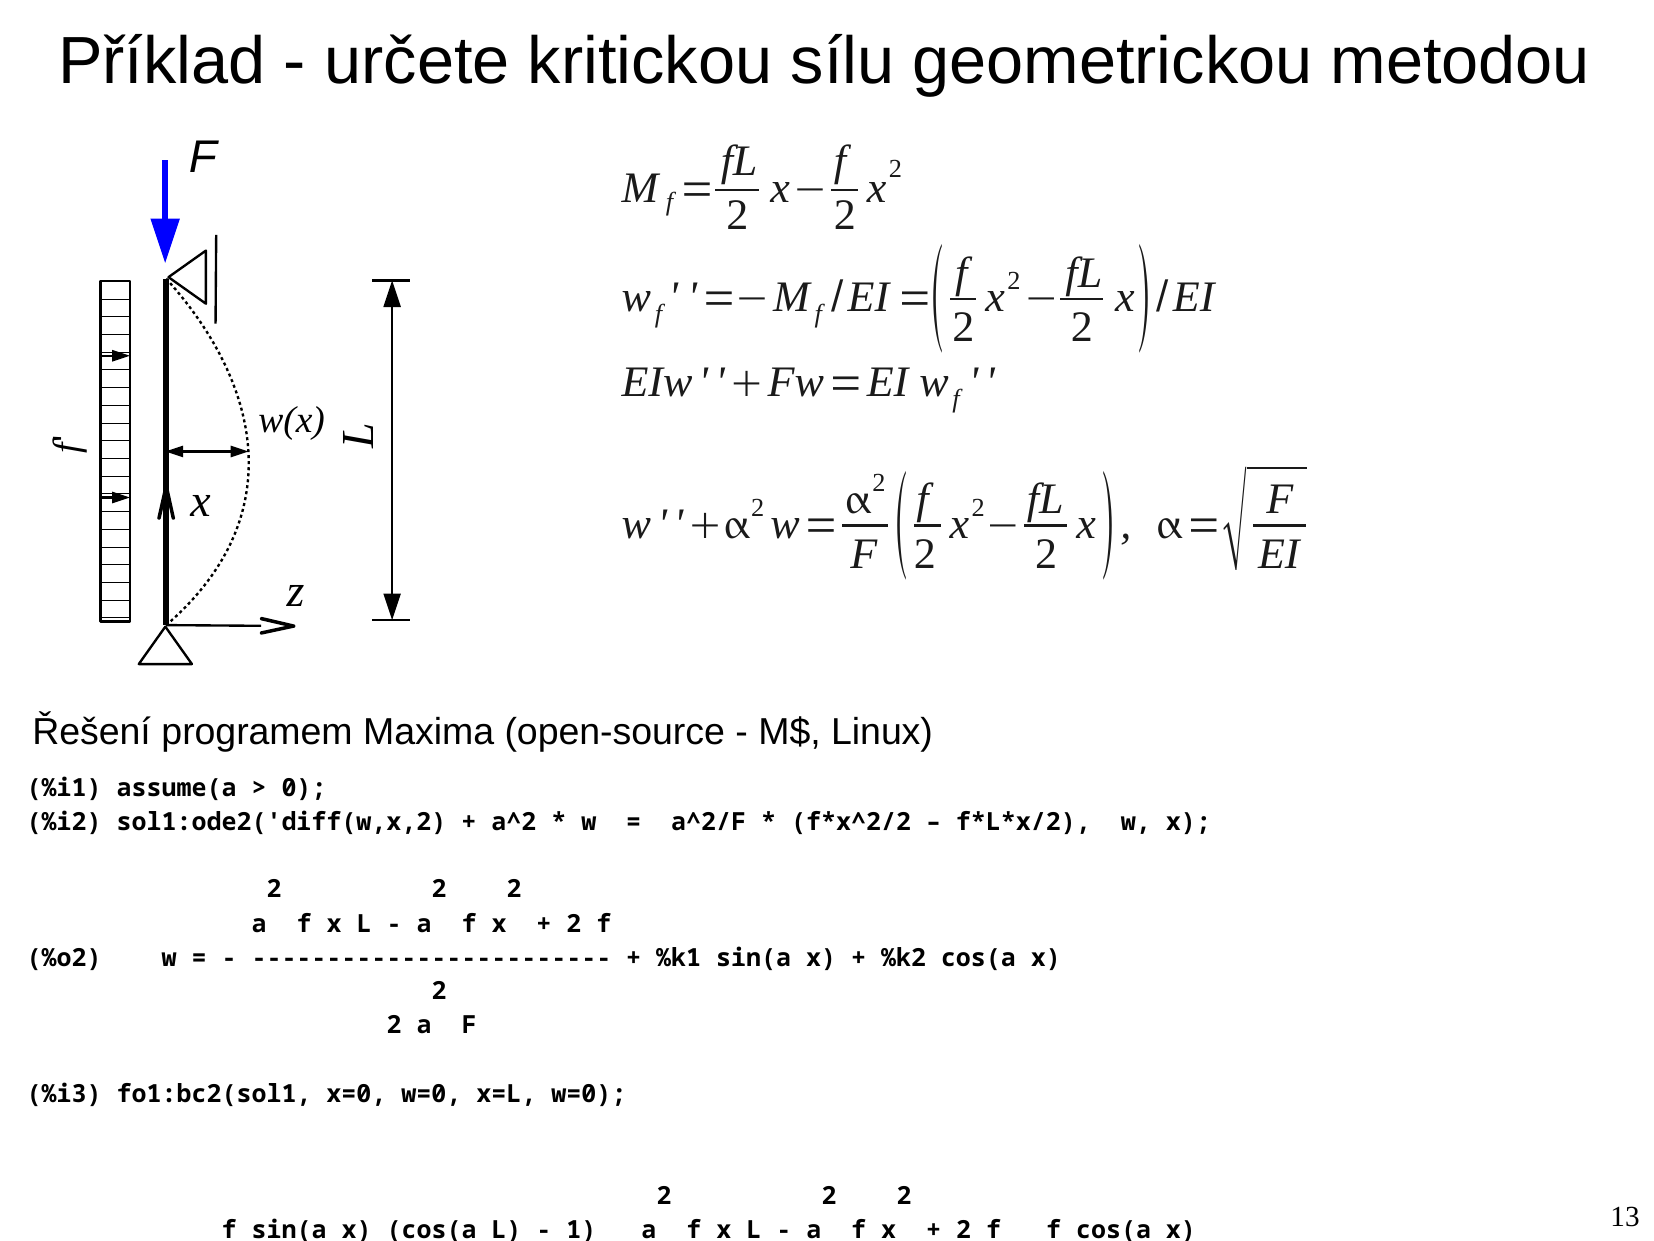

# Příklad - určete kritickou sílu geometrickou metodou
F
w(x)
L
f'
x
z
Řešení programem Maxima (open-source - M$, Linux)
(%i1) assume(a > 0);
(%i2) sol1:ode2('diff(w,x,2) + a^2 * w = a^2/F * (f*x^2/2 – f*L*x/2), w, x);
 2 2 2
 a f x L - a f x + 2 f
(%o2) w = - ------------------------ + %k1 sin(a x) + %k2 cos(a x)
 2
 2 a F
(%i3) fo1:bc2(sol1, x=0, w=0, x=L, w=0);
 2 2 2
 f sin(a x) (cos(a L) - 1) a f x L - a f x + 2 f f cos(a x)
(%o3) w = - ------------------------- - ------------------------ + ----------
 2 2 2
 a F sin(a L) 2 a F a F
13